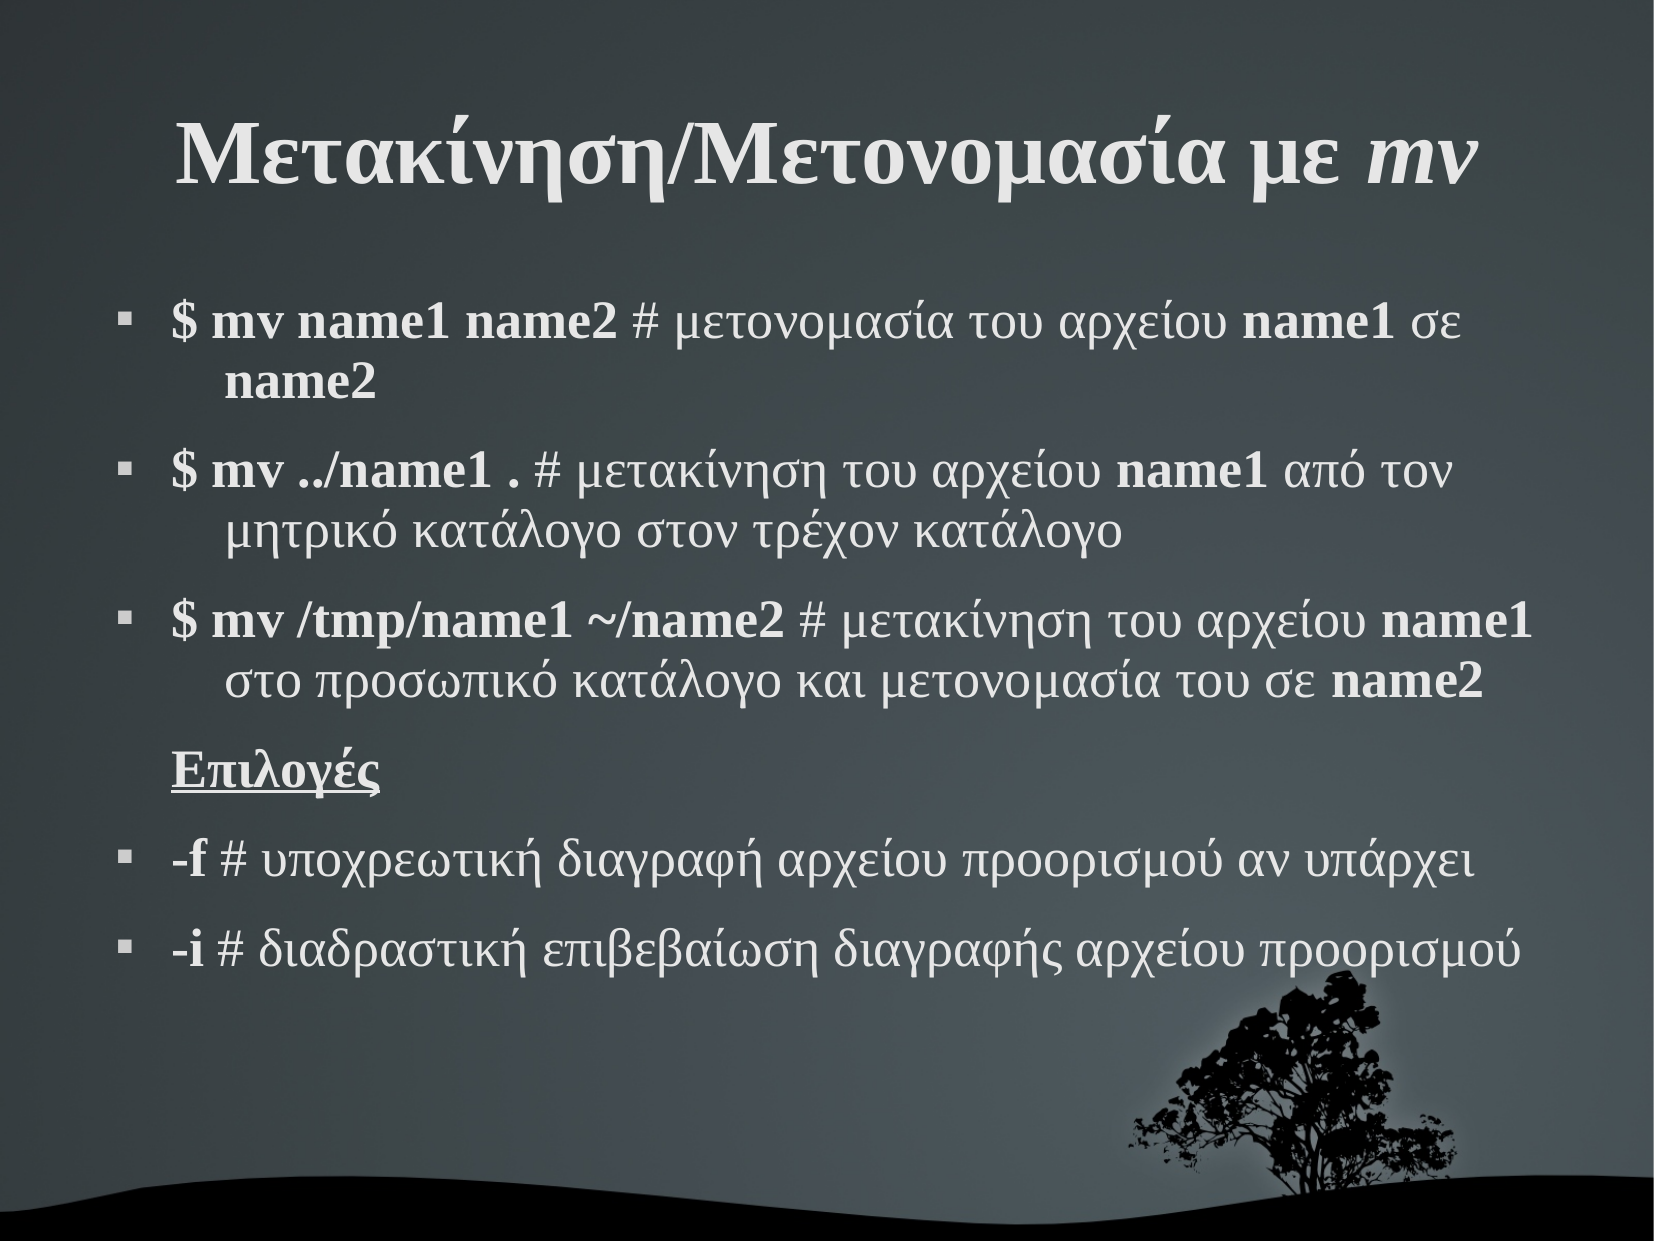

# Μετακίνηση/Μετονομασία με mv
$ mv name1 name2 # μετονομασία του αρχείου name1 σε name2
$ mv ../name1 . # μετακίνηση του αρχείου name1 από τον μητρικό κατάλογο στον τρέχον κατάλογο
$ mv /tmp/name1 ~/name2 # μετακίνηση του αρχείου name1 στο προσωπικό κατάλογο και μετονομασία του σε name2
Επιλογές
-f # υποχρεωτική διαγραφή αρχείου προορισμού αν υπάρχει
-i # διαδραστική επιβεβαίωση διαγραφής αρχείου προορισμού